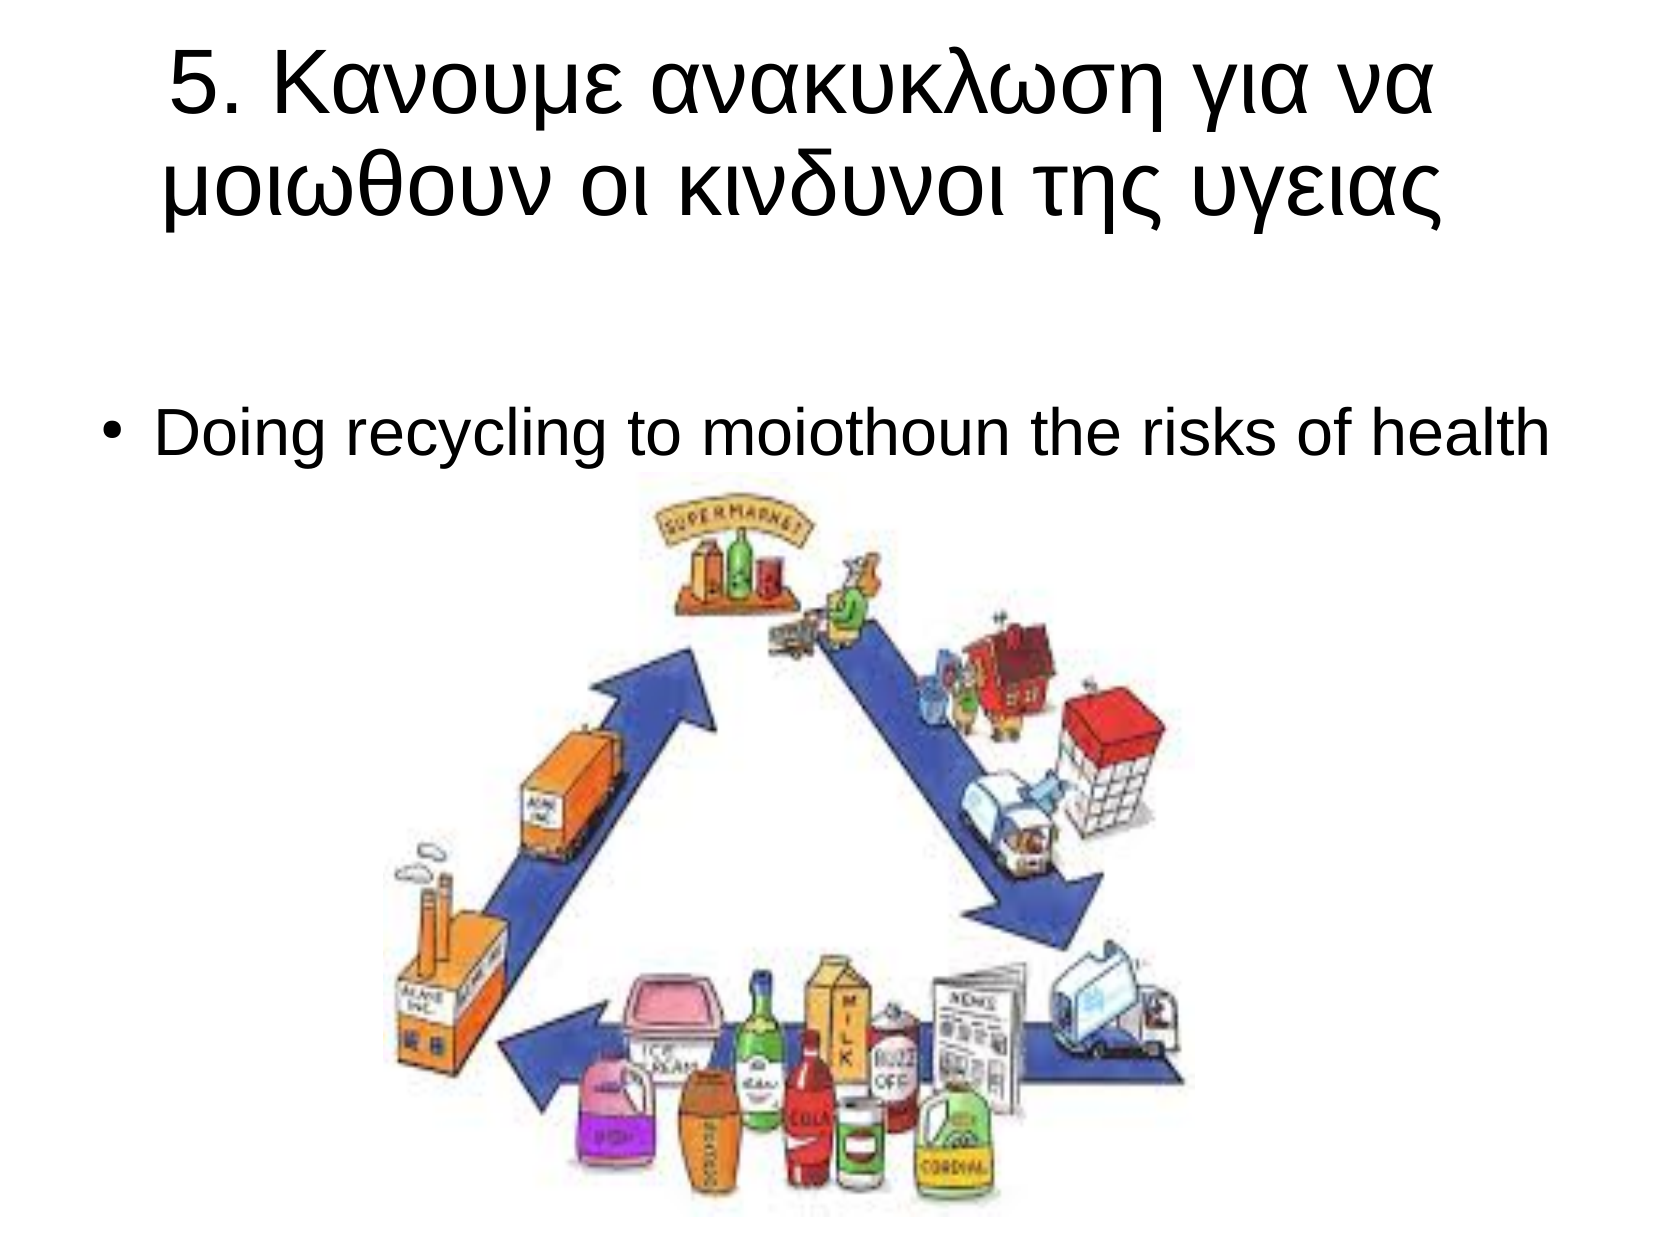

# 5. Κανουμε ανακυκλωση για να μοιωθουν οι κινδυνοι της υγειας
Doing recycling to moiothoun the risks of health